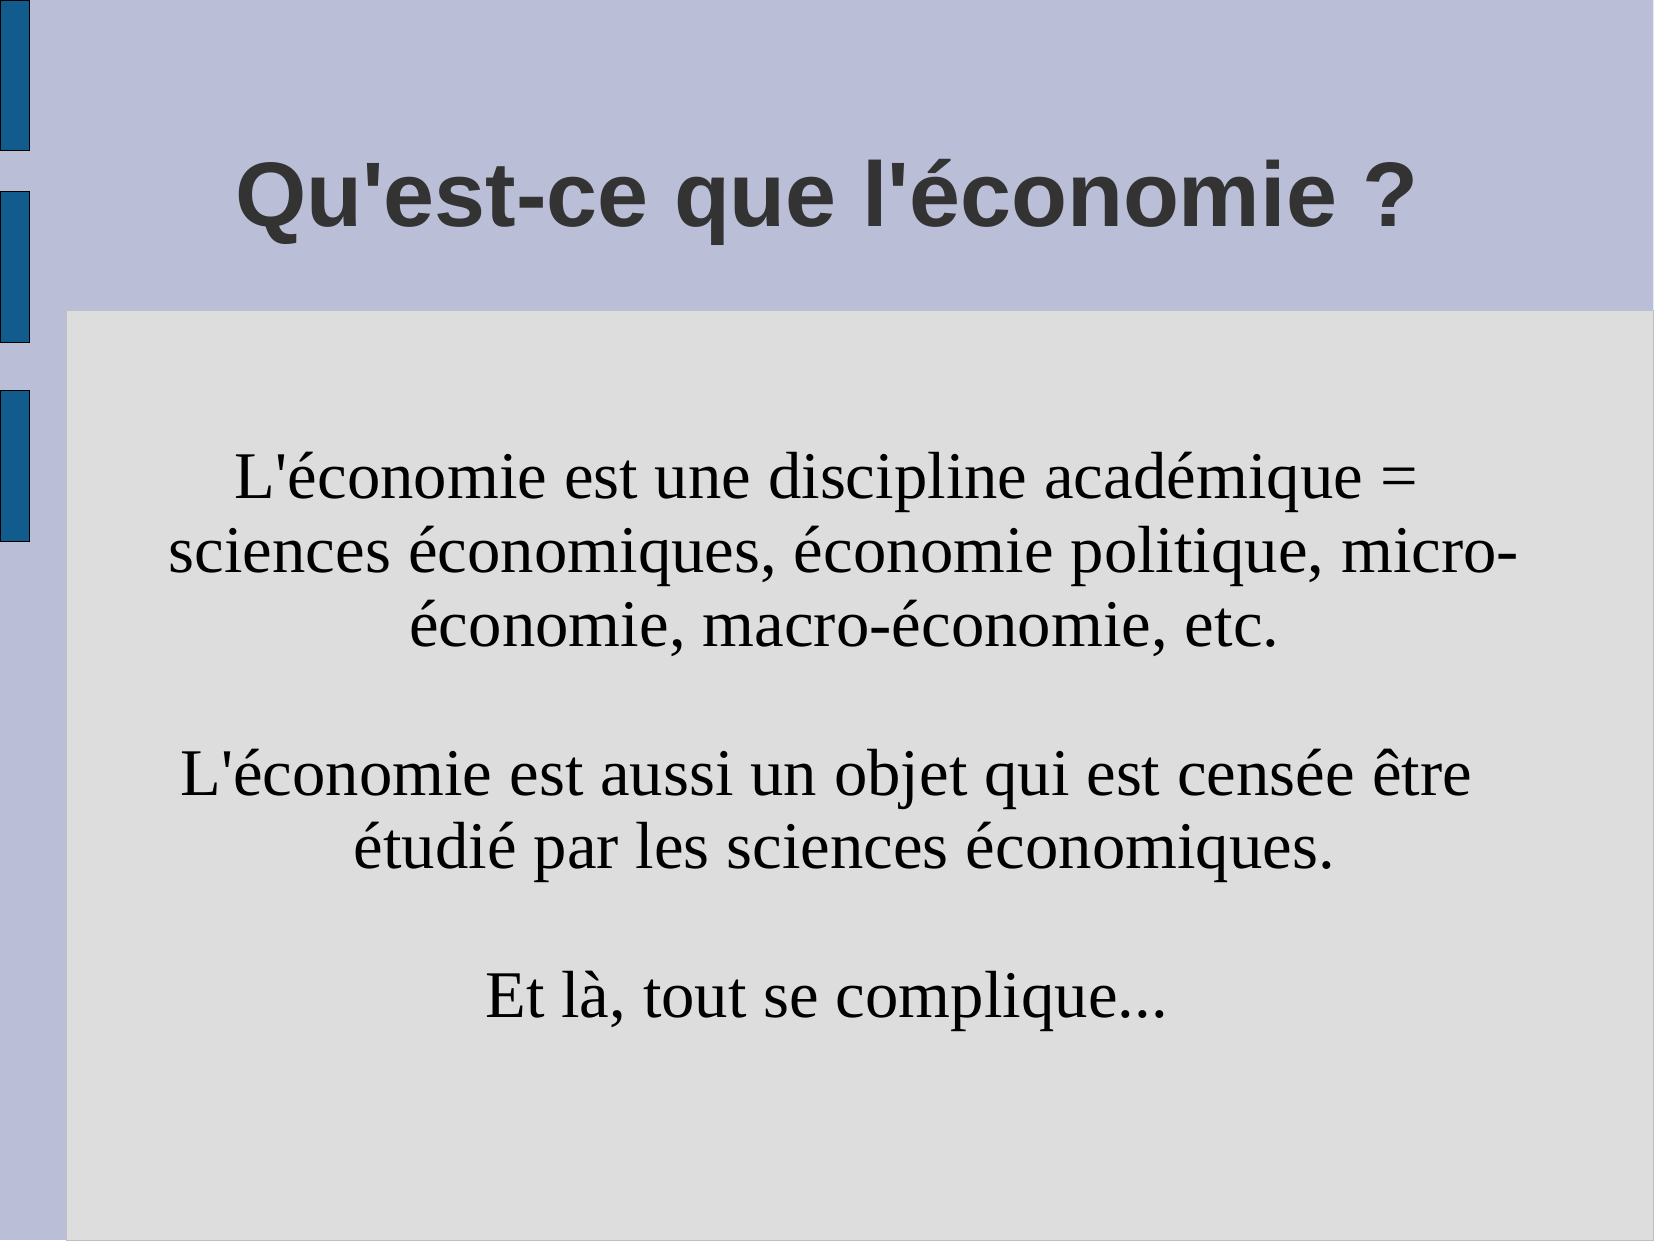

# Qu'est-ce que l'économie ?
L'économie est une discipline académique = sciences économiques, économie politique, micro-économie, macro-économie, etc.
L'économie est aussi un objet qui est censée être étudié par les sciences économiques.
Et là, tout se complique...